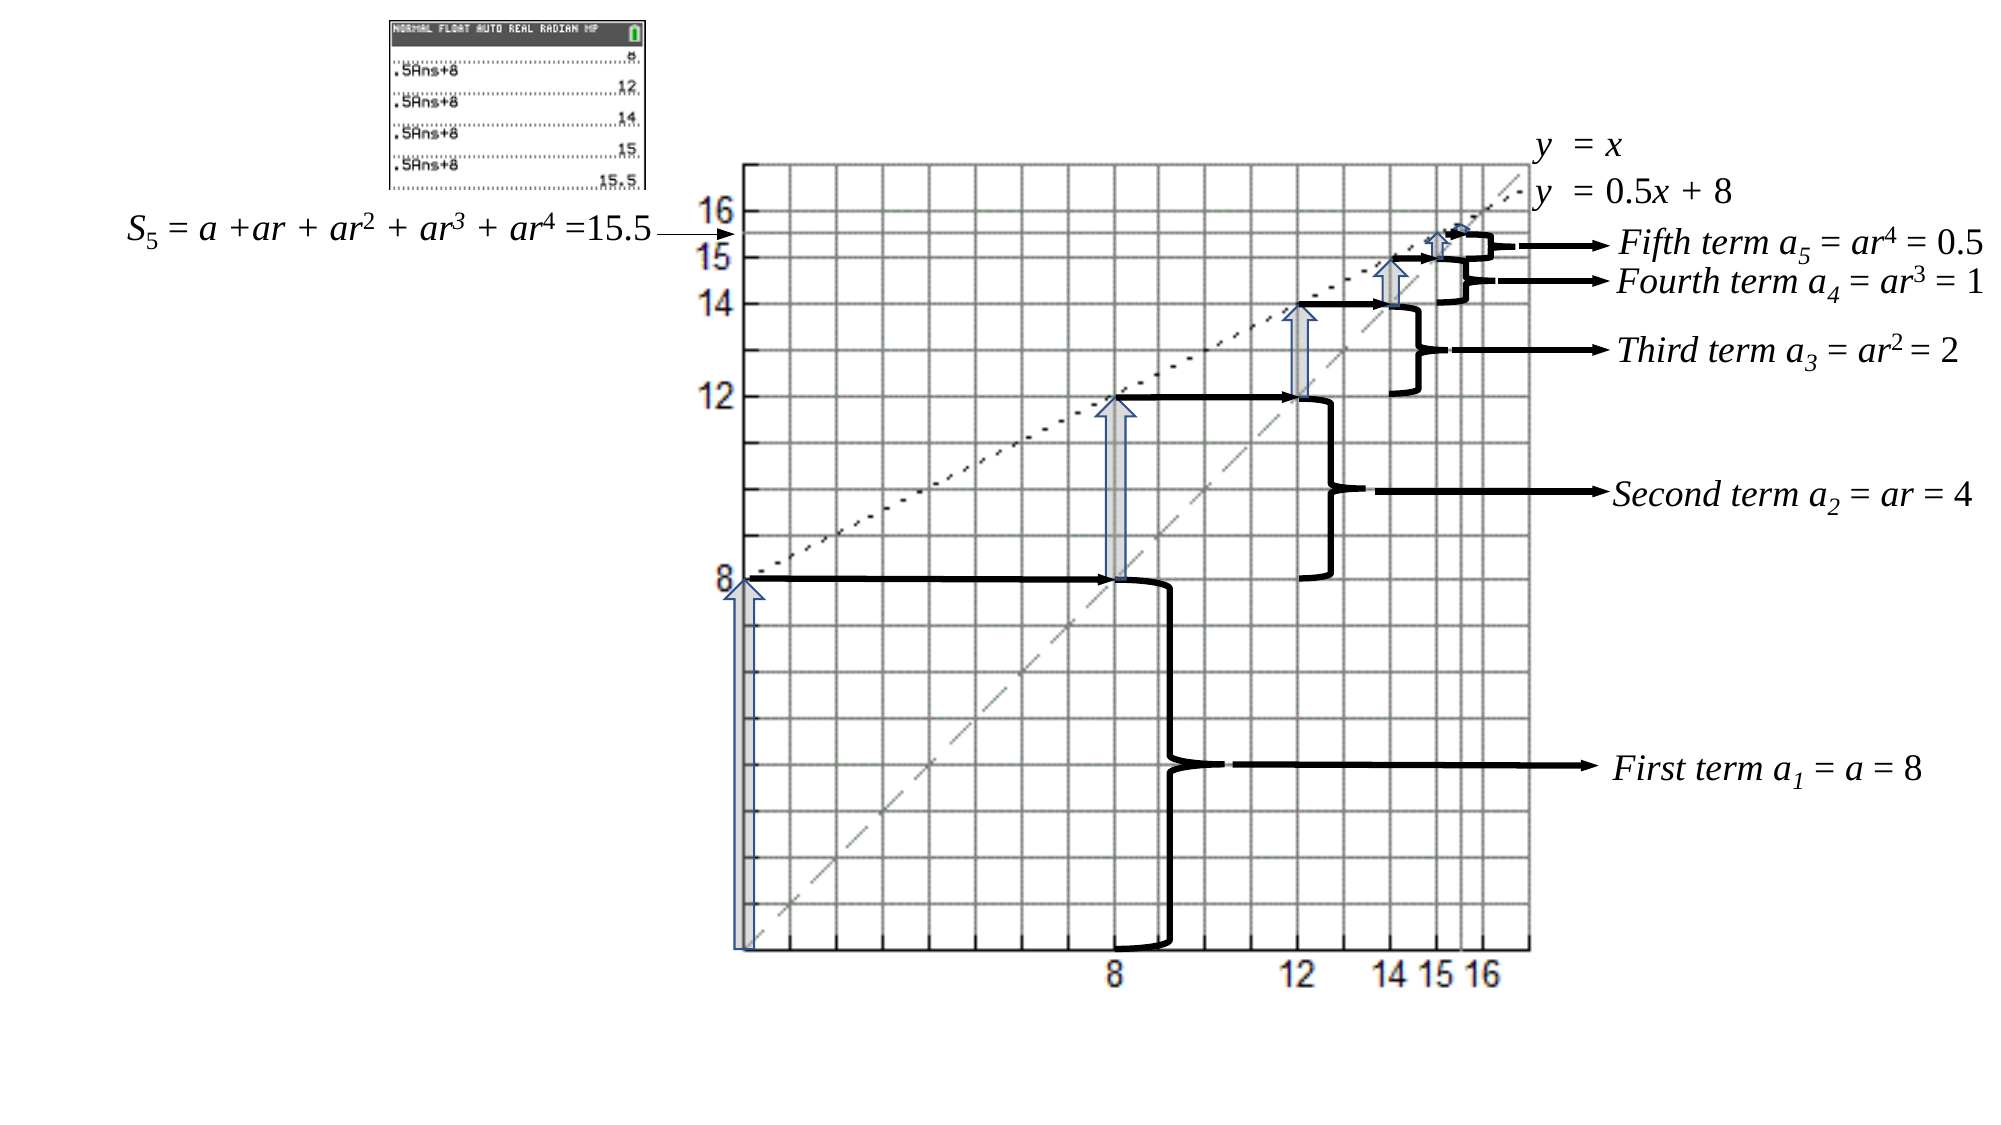

y = x
 y = 0.5x + 8
S5 = a +ar + ar2 + ar3 + ar4 =15.5
Fifth term a5 = ar4 = 0.5
Fourth term a4 = ar3 = 1
Third term a3 = ar2 = 2
Second term a2 = ar = 4
First term a1 = a = 8